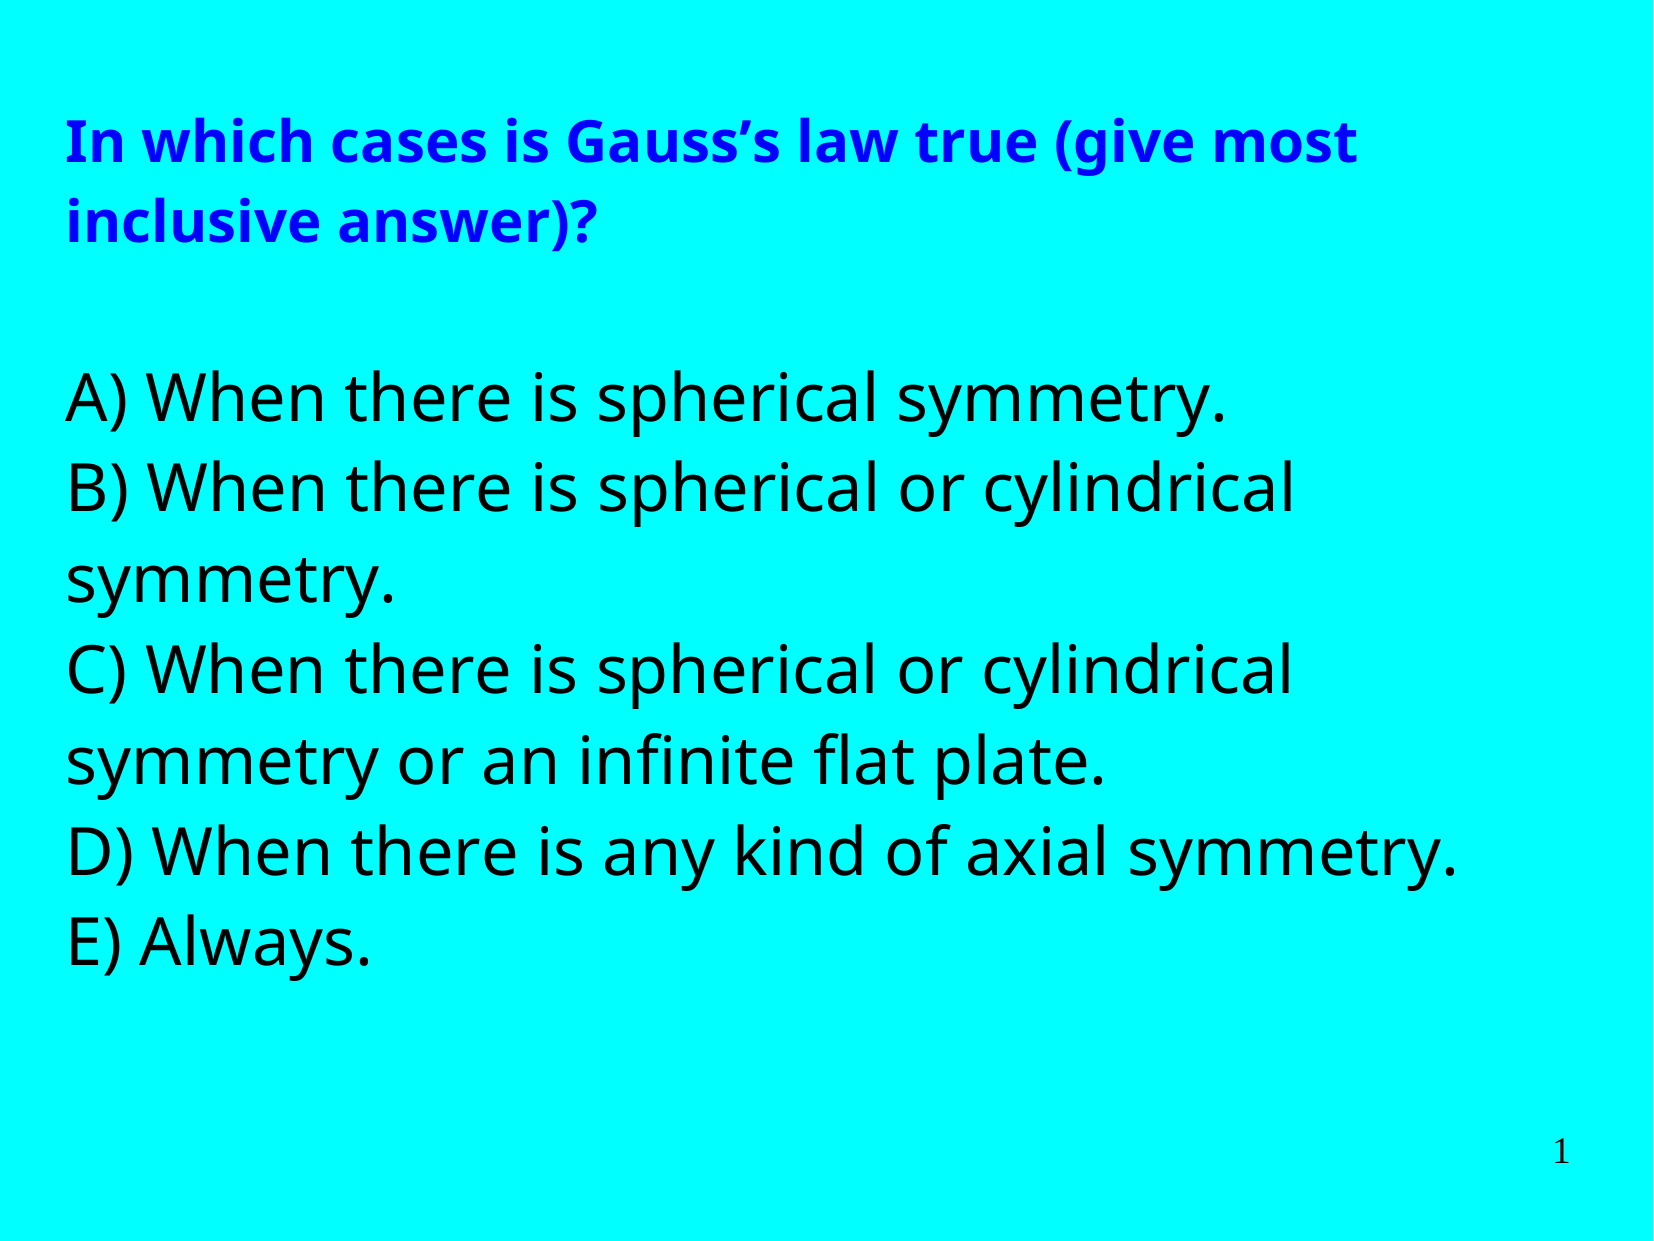

In which cases is Gauss’s law true (give most inclusive answer)?
A) When there is spherical symmetry.
B) When there is spherical or cylindrical symmetry.
C) When there is spherical or cylindrical symmetry or an infinite flat plate.
D) When there is any kind of axial symmetry.
E) Always.
1